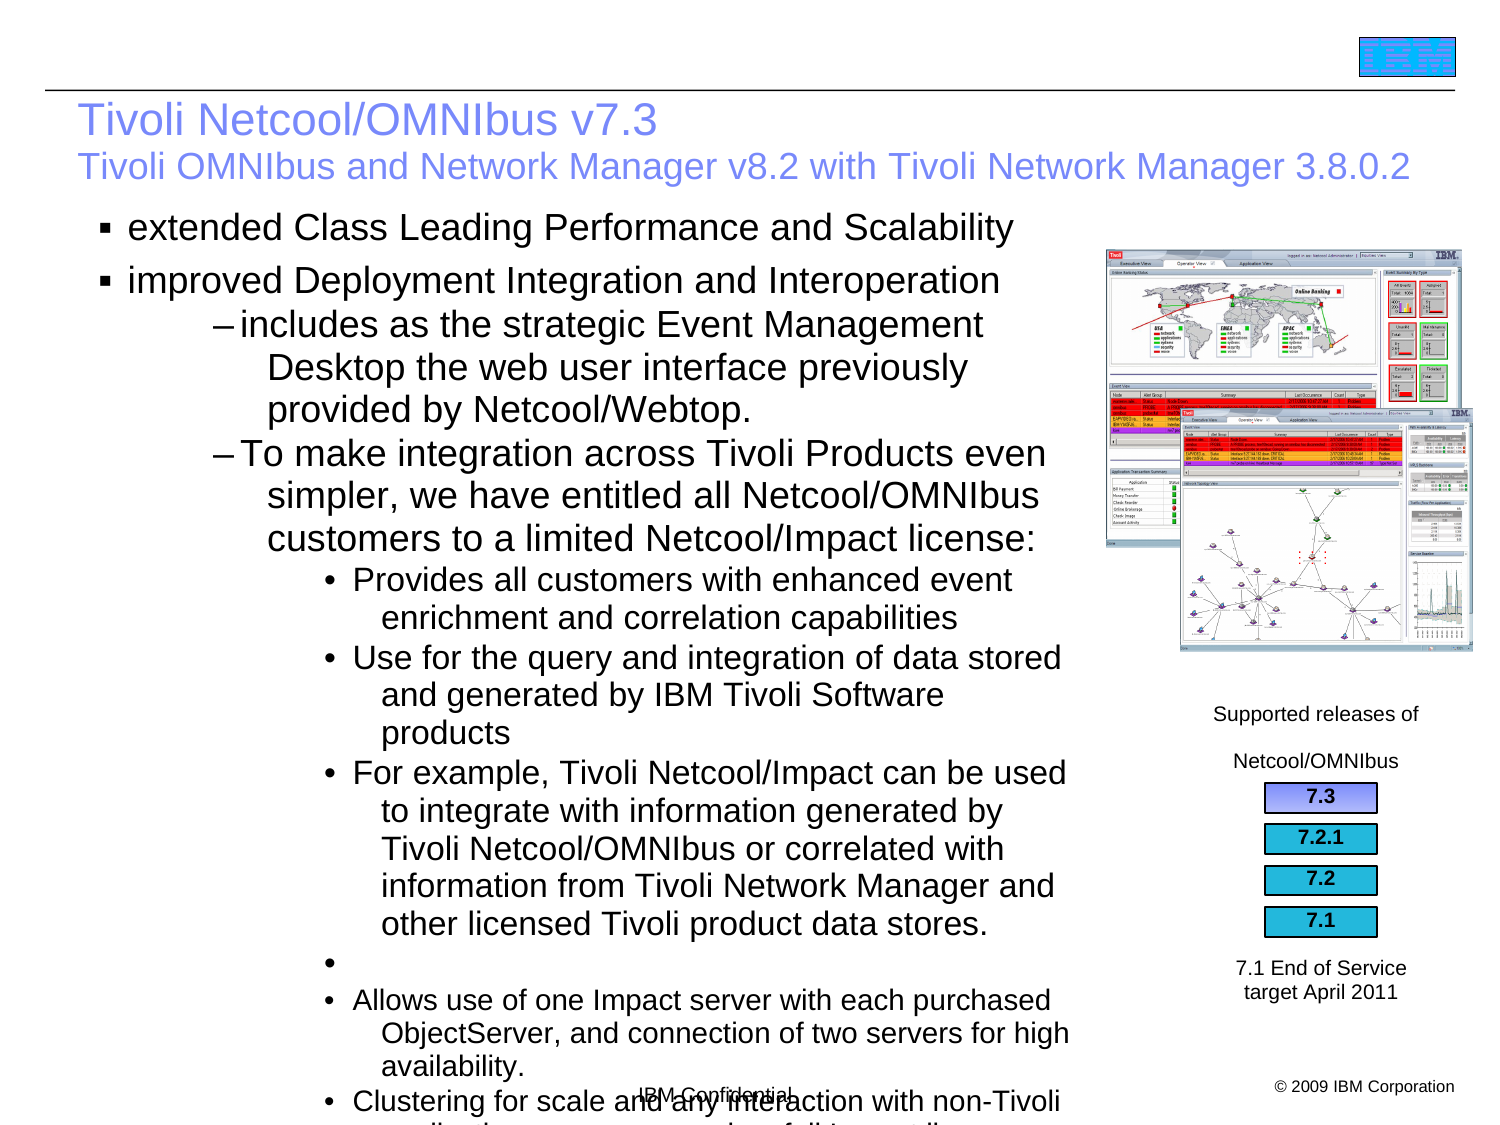

# Tivoli Netcool/OMNIbus v7.3 Tivoli OMNIbus and Network Manager v8.2 with Tivoli Network Manager 3.8.0.2
extended Class Leading Performance and Scalability
improved Deployment Integration and Interoperation
includes as the strategic Event Management Desktop the web user interface previously provided by Netcool/Webtop.
To make integration across Tivoli Products even simpler, we have entitled all Netcool/OMNIbus customers to a limited Netcool/Impact license:
Provides all customers with enhanced event enrichment and correlation capabilities
Use for the query and integration of data stored and generated by IBM Tivoli Software products
For example, Tivoli Netcool/Impact can be used to integrate with information generated by Tivoli Netcool/OMNIbus or correlated with information from Tivoli Network Manager and other licensed Tivoli product data stores.
Allows use of one Impact server with each purchased ObjectServer, and connection of two servers for high availability.
Clustering for scale and any interaction with non-Tivoli application resources requires full Impact licenses.
Supported releases of
Netcool/OMNIbus
7.3
7.2.1
7.2
7.1
7.1 End of Service target April 2011